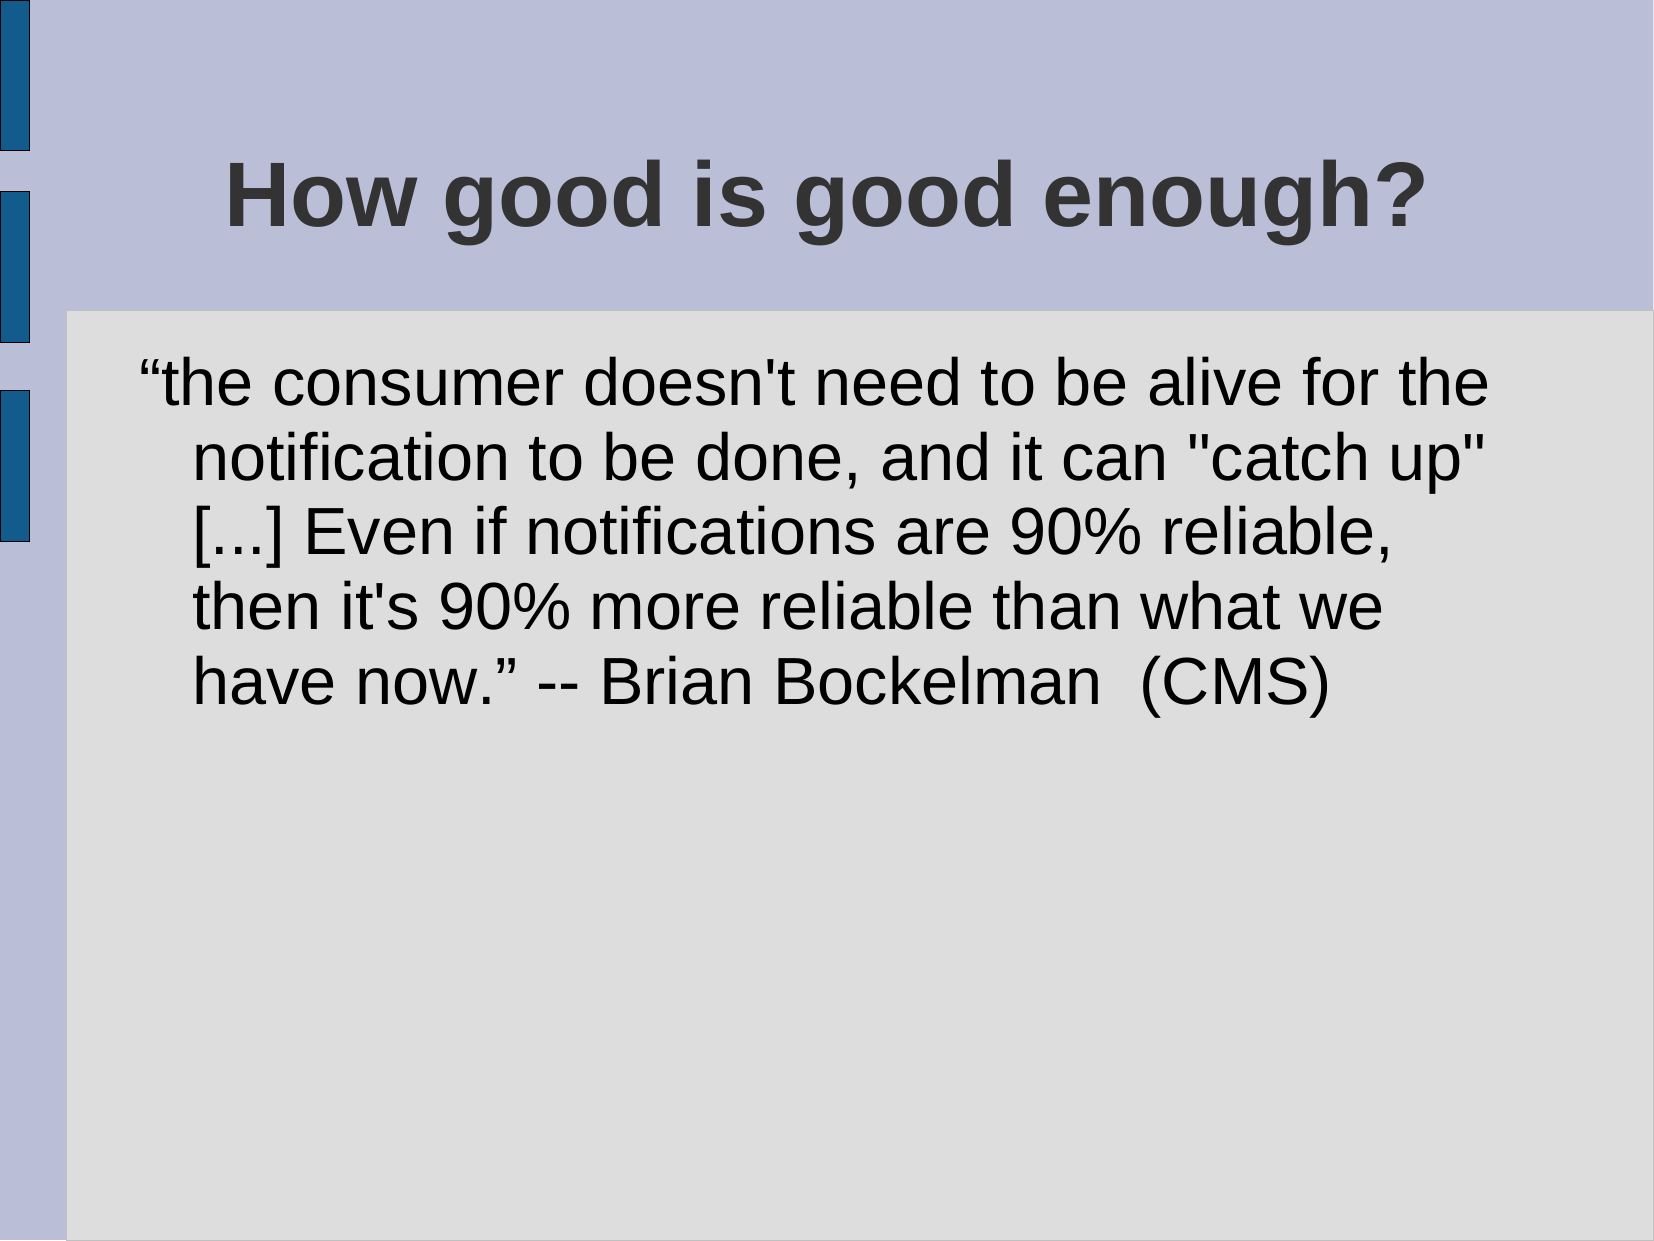

# How good is good enough?
“the consumer doesn't need to be alive for the notification to be done, and it can "catch up" [...] Even if notifications are 90% reliable, then it's 90% more reliable than what we have now.” -- Brian Bockelman (CMS)